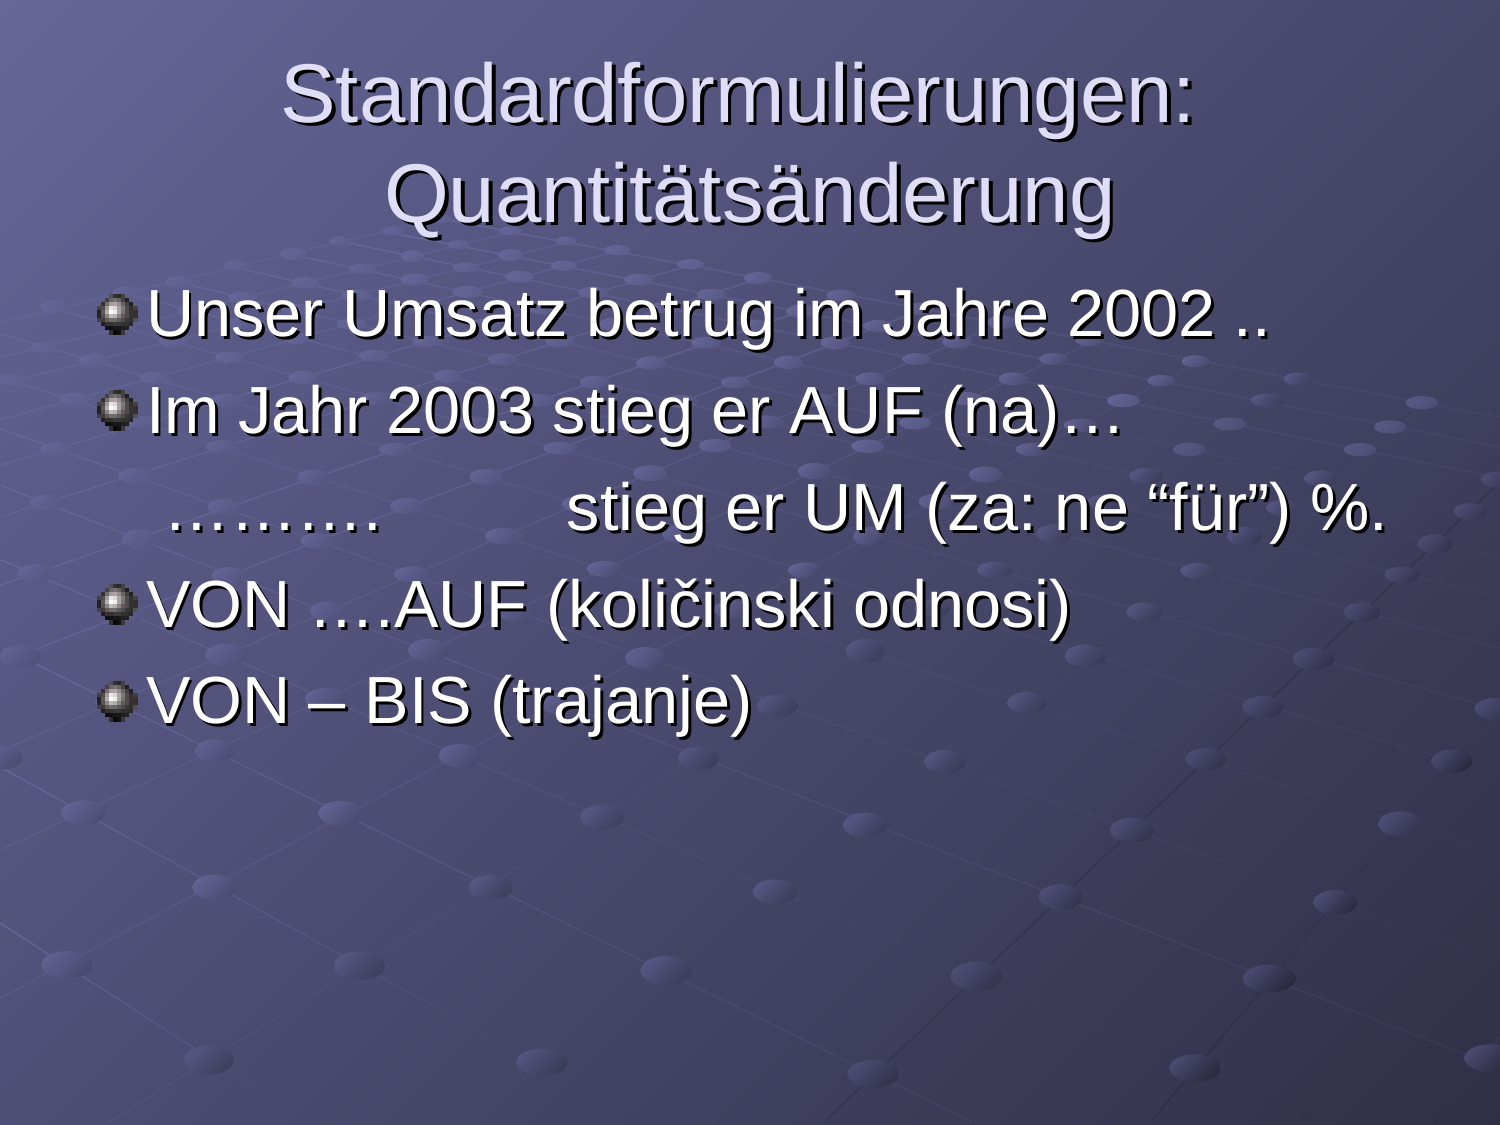

# Standardformulierungen: Quantitätsänderung
Unser Umsatz betrug im Jahre 2002 ..
Im Jahr 2003 stieg er AUF (na)…
 ………. stieg er UM (za: ne “für”) %.
VON ….AUF (količinski odnosi)
VON – BIS (trajanje)